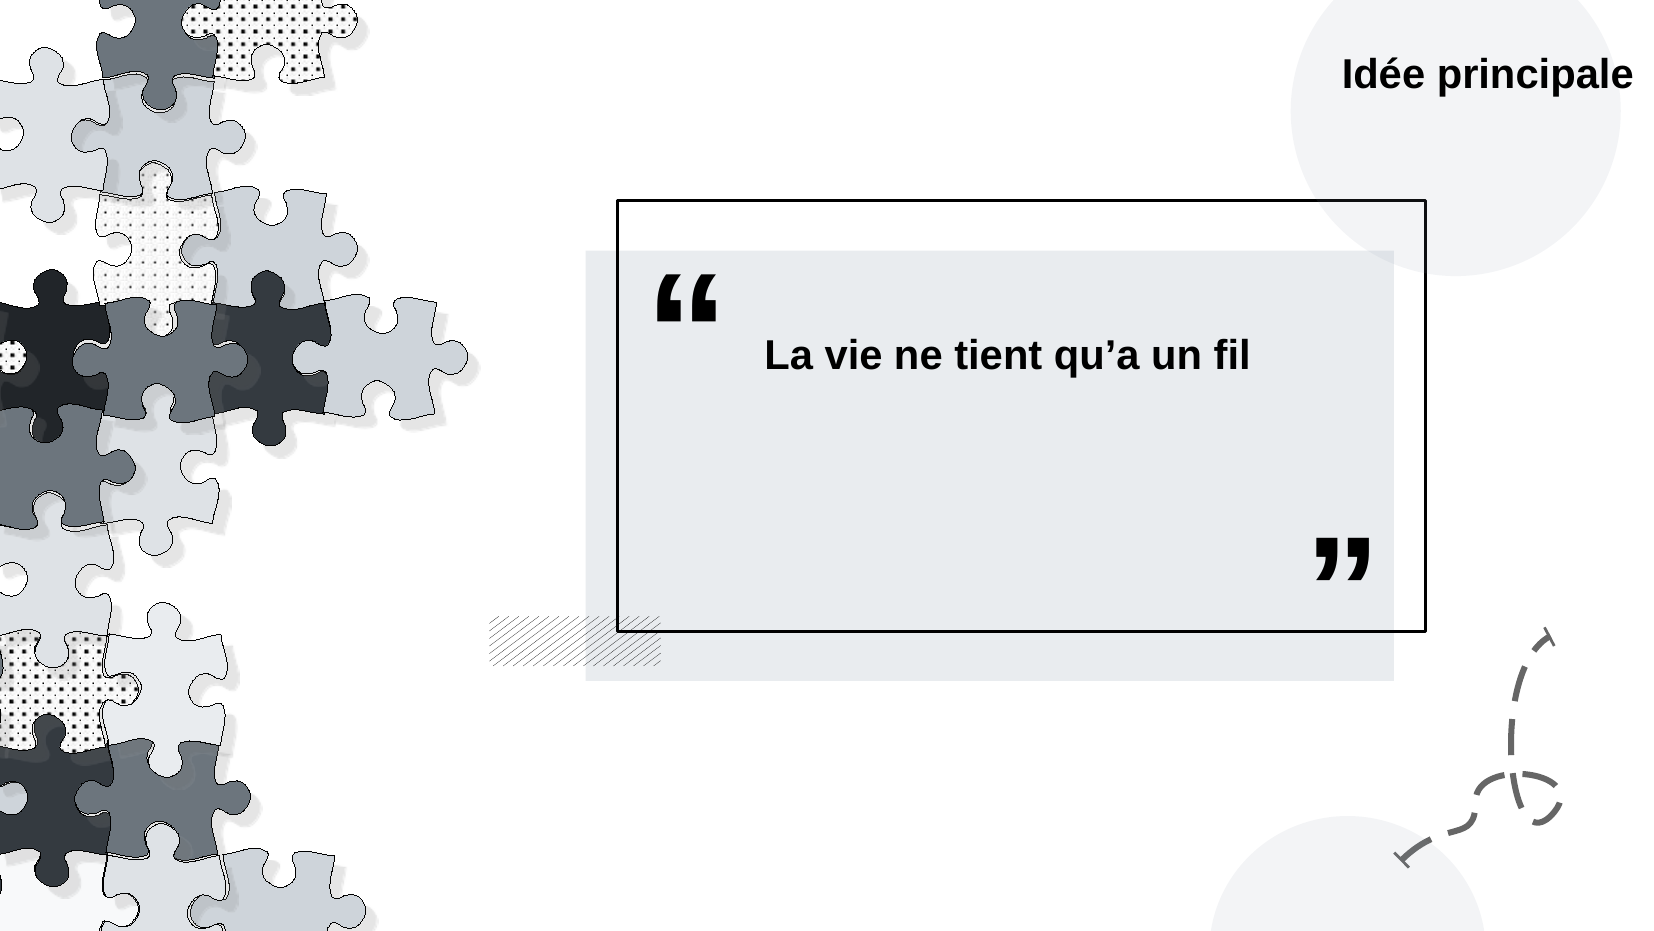

Idée principale
 La vie ne tient qu’a un fil